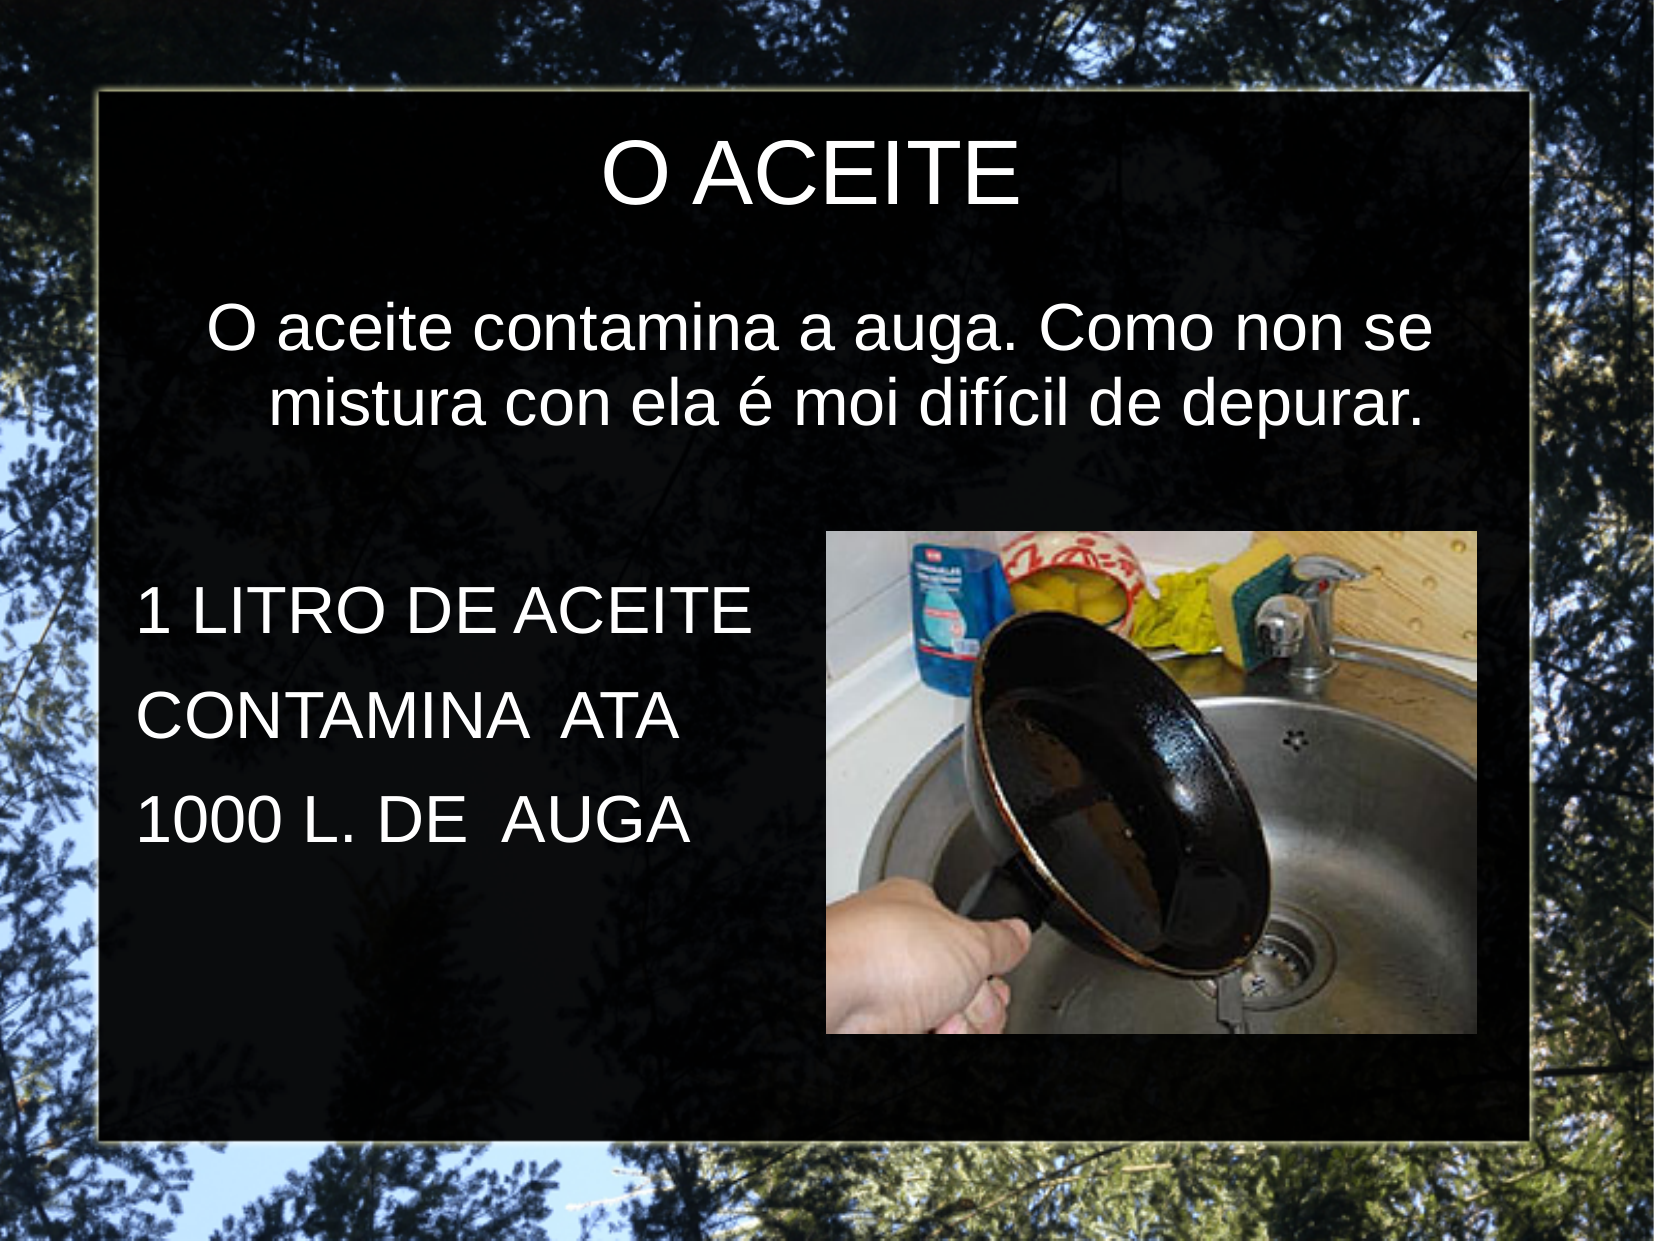

# O ACEITE
O aceite contamina a auga. Como non se mistura con ela é moi difícil de depurar.
1 LITRO DE ACEITE
CONTAMINA ATA
1000 L. DE AUGA